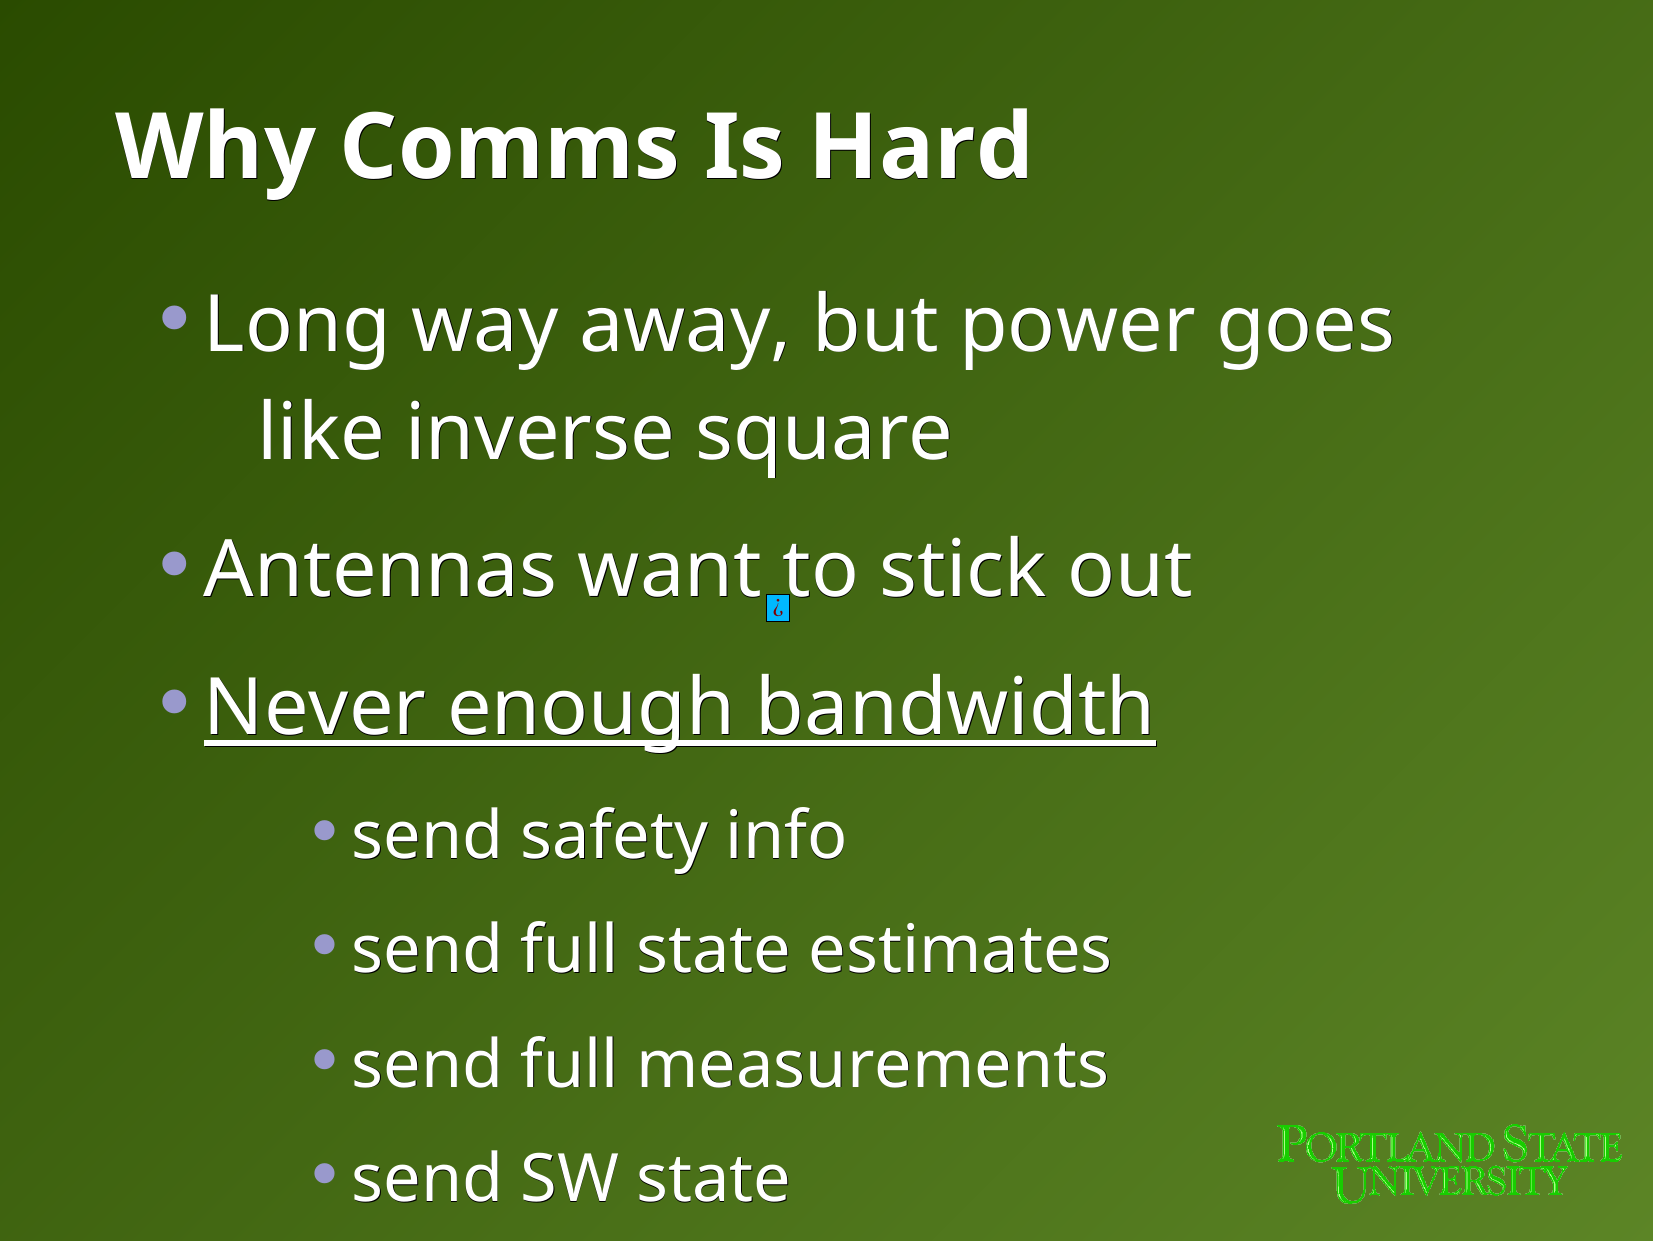

# Why Comms Is Hard
Long way away, but power goes
like inverse square
Antennas want to stick out
Never enough bandwidth
send safety info
send full state estimates
send full measurements
send SW state
...